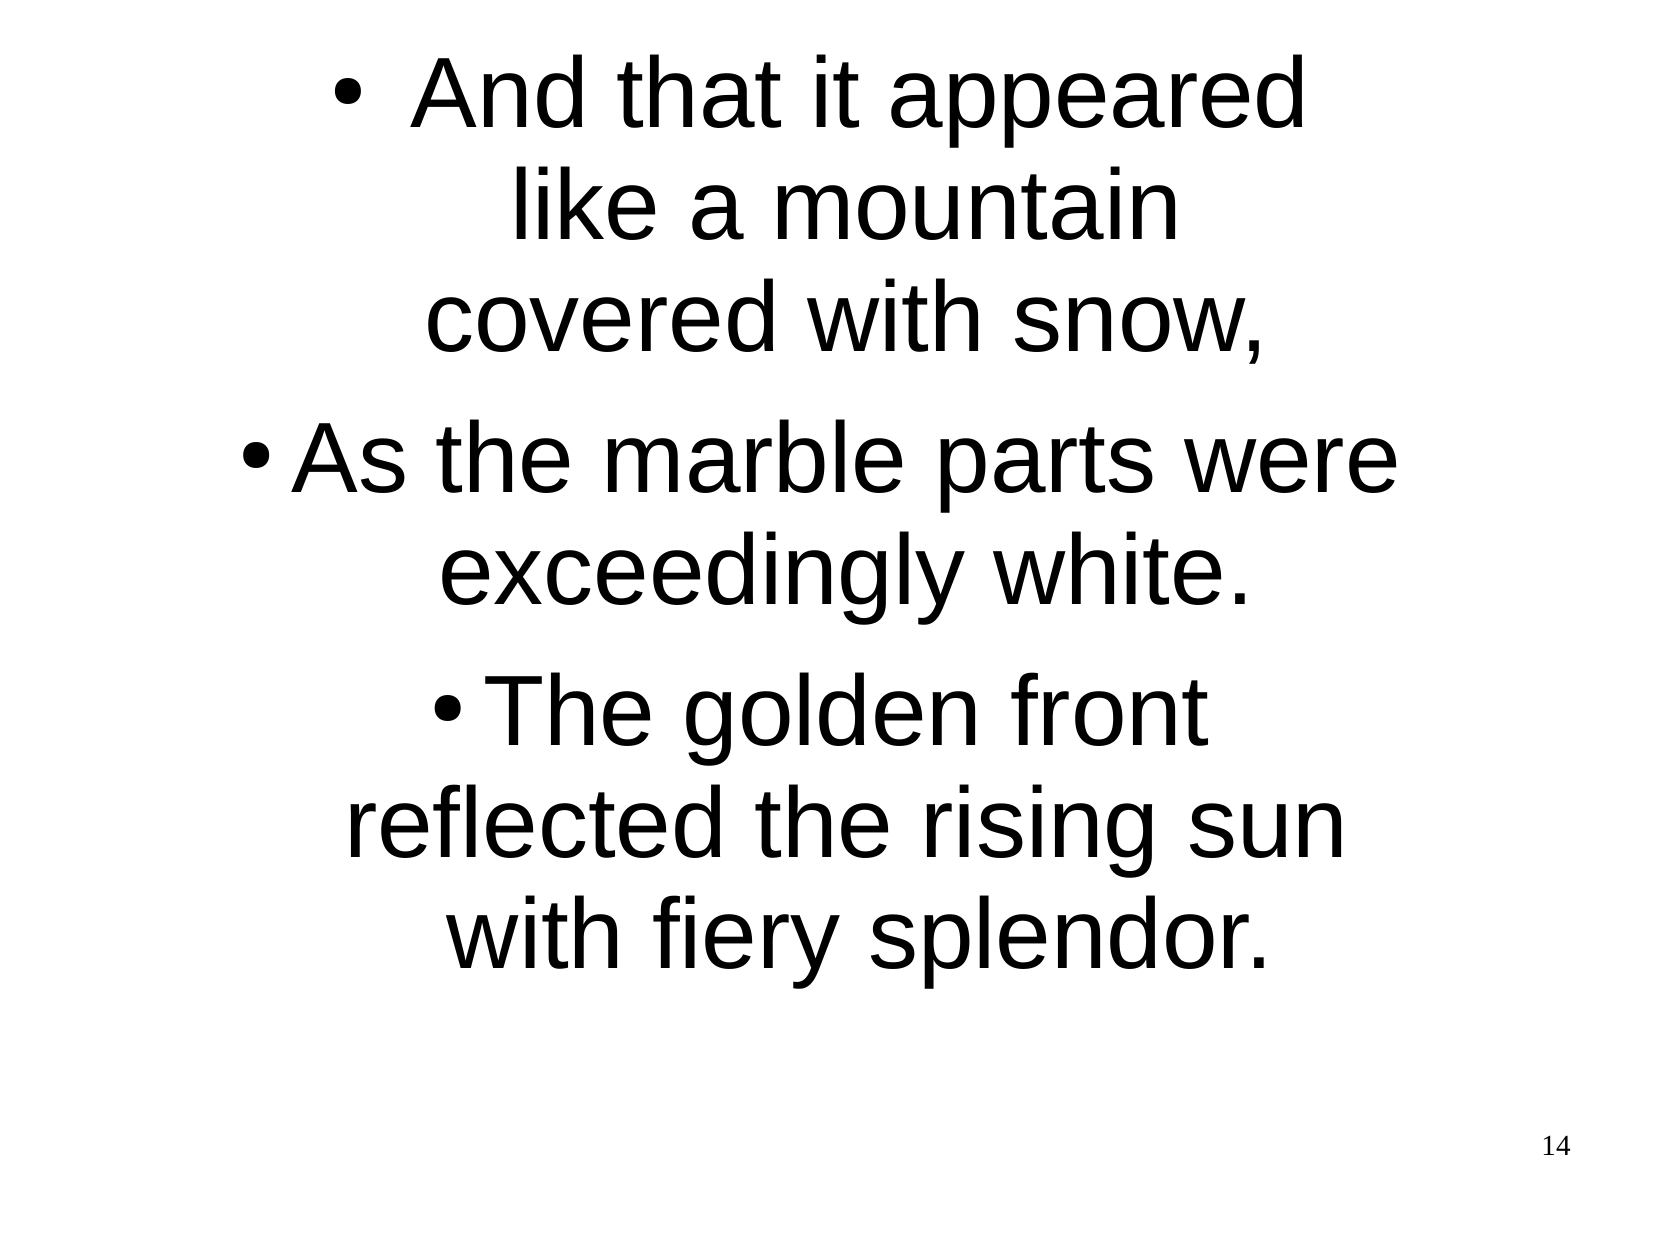

# And that it appeared like a mountain covered with snow,
As the marble parts were
exceedingly white.
The golden front
reflected the rising sun
with fiery splendor.
14